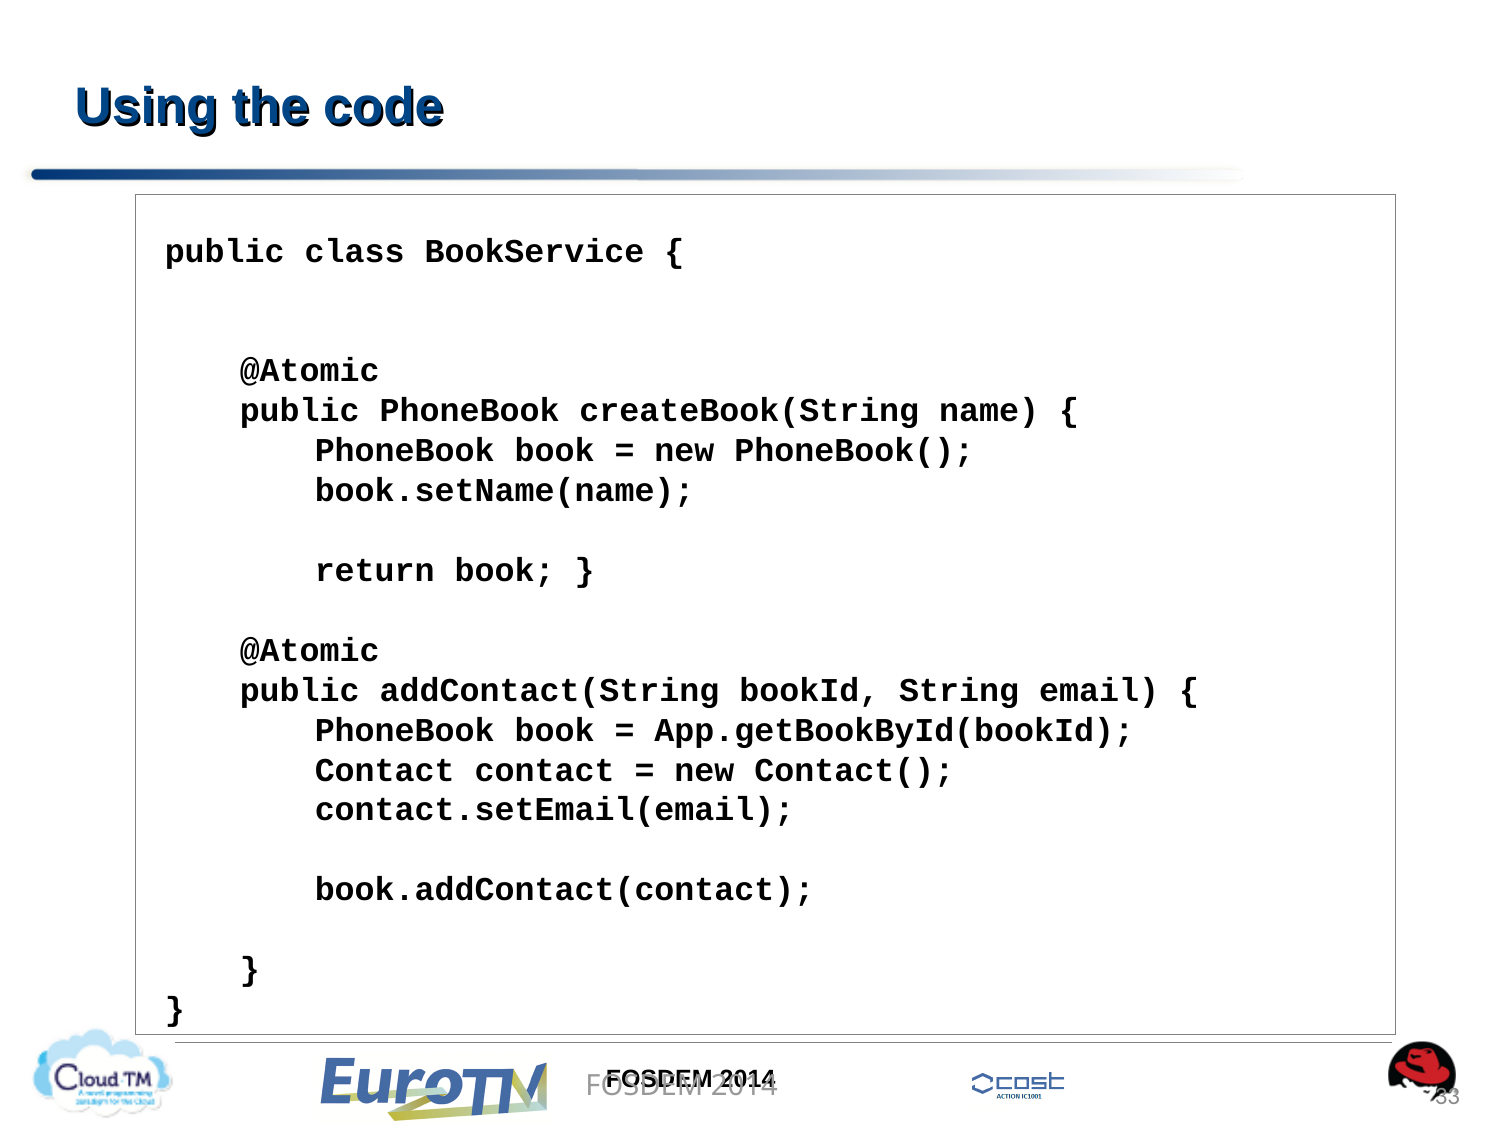

# Using the code
public class BookService {
	@Atomic
	public PhoneBook createBook(String name) {
		PhoneBook book = new PhoneBook();
		book.setName(name);
		return book; }
	@Atomic
	public addContact(String bookId, String email) {
		PhoneBook book = App.getBookById(bookId);
		Contact contact = new Contact();
		contact.setEmail(email);
		book.addContact(contact);
	}
}
FOSDEM 2014